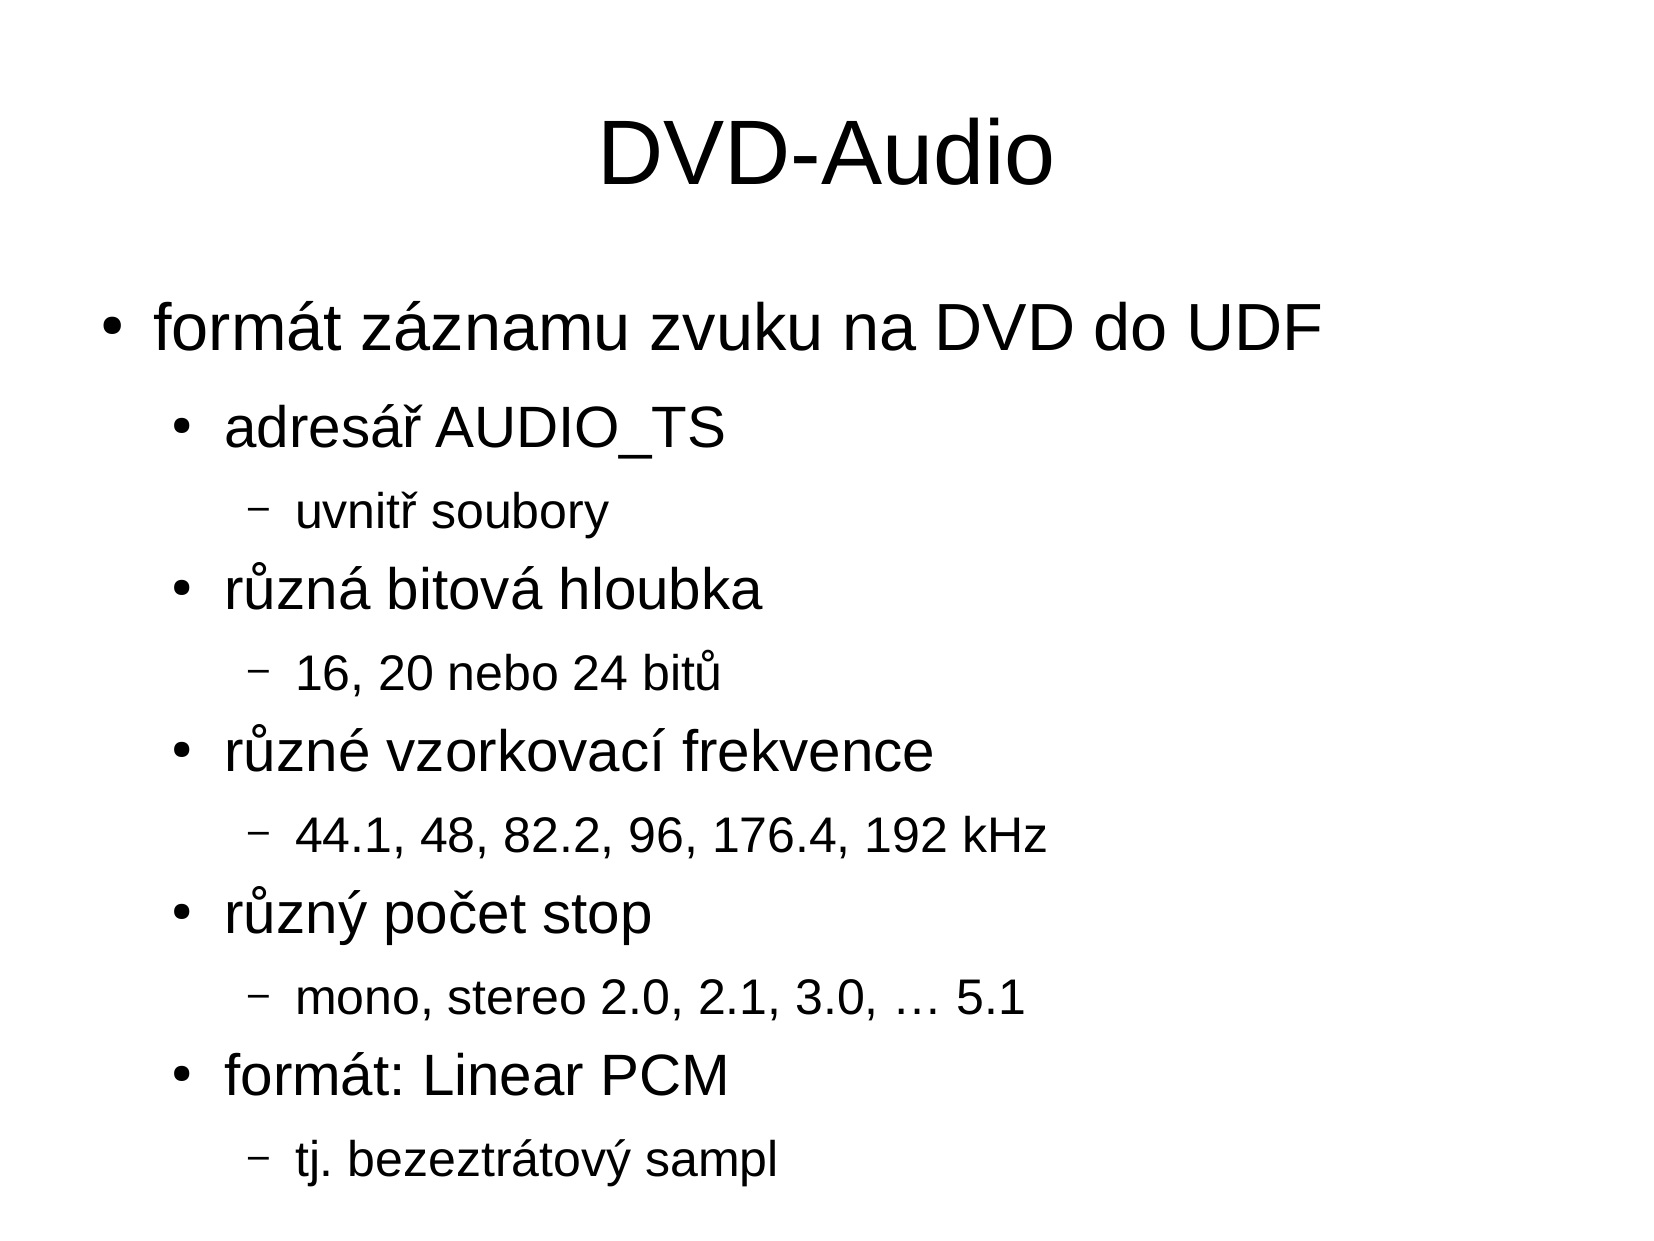

# DVD-Audio
formát záznamu zvuku na DVD do UDF
adresář AUDIO_TS
uvnitř soubory
různá bitová hloubka
16, 20 nebo 24 bitů
různé vzorkovací frekvence
44.1, 48, 82.2, 96, 176.4, 192 kHz
různý počet stop
mono, stereo 2.0, 2.1, 3.0, … 5.1
formát: Linear PCM
tj. bezeztrátový sampl